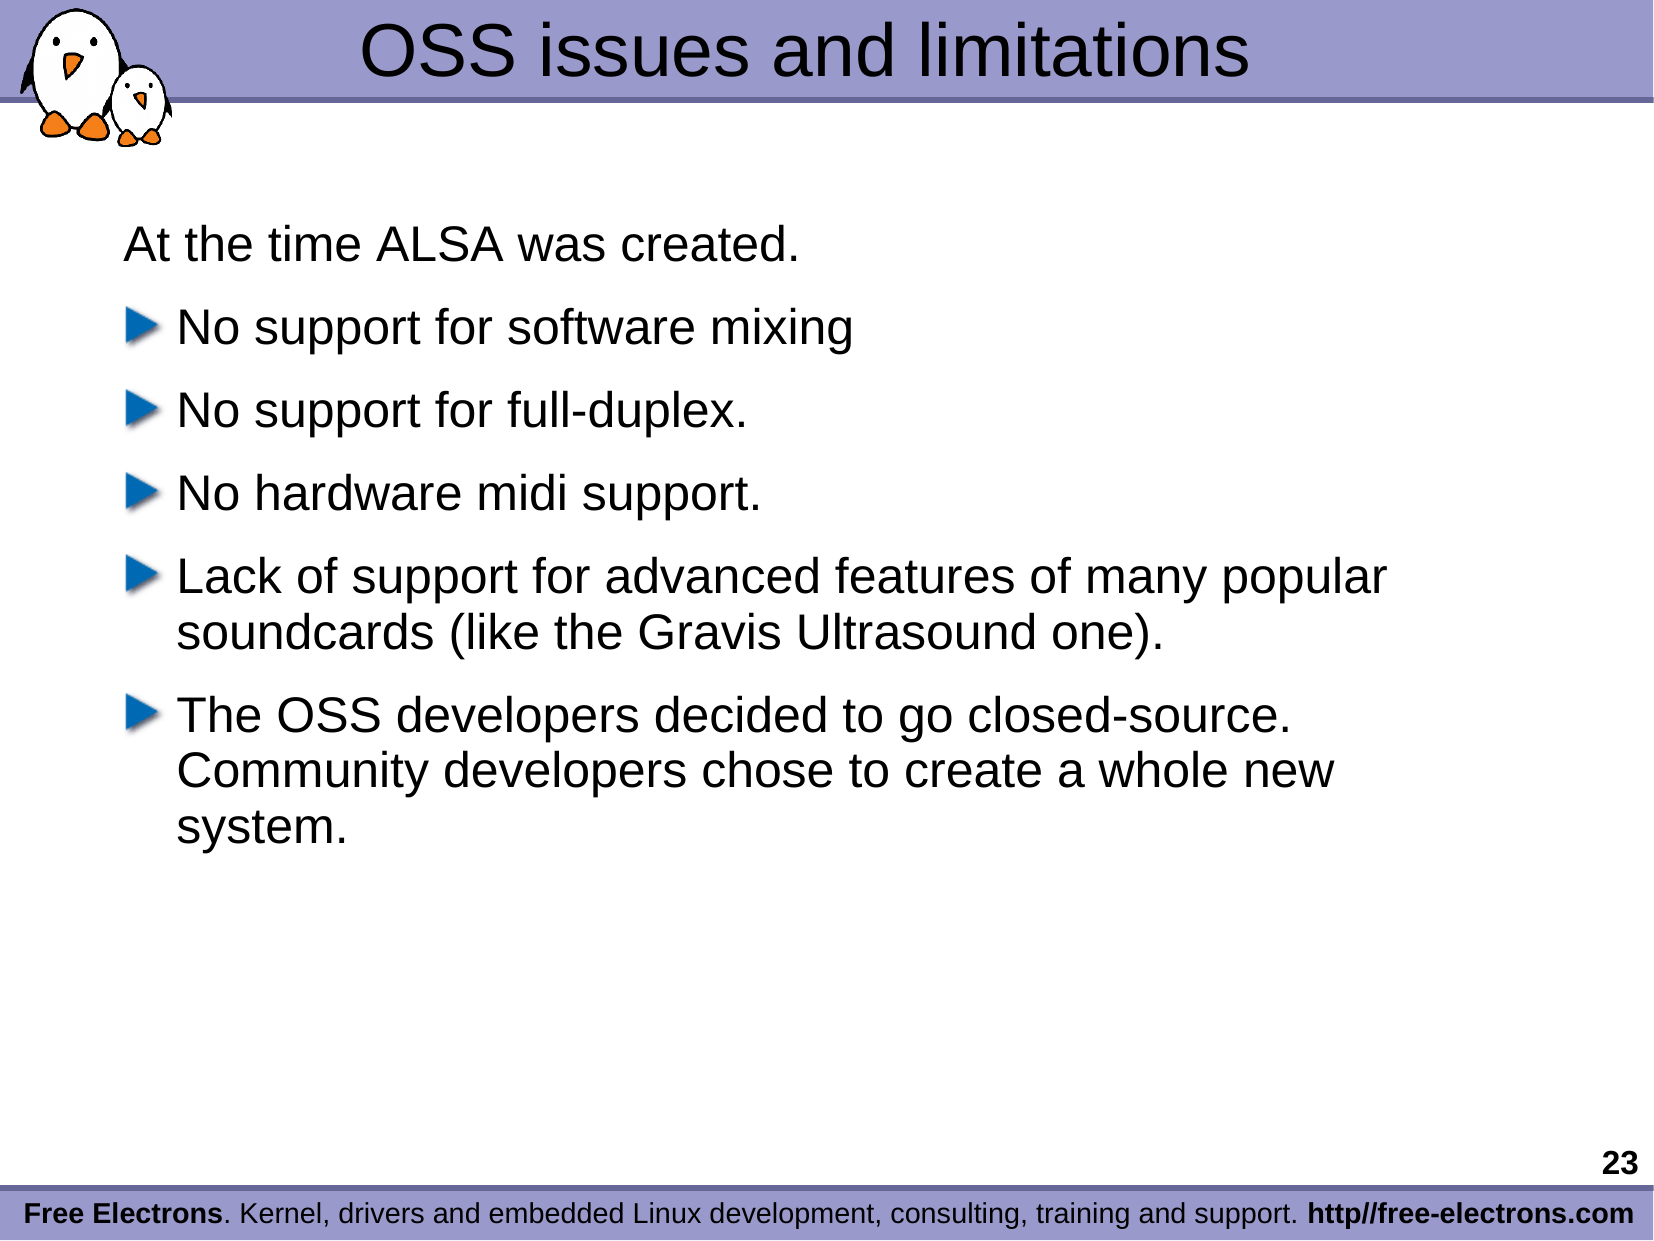

# OSS issues and limitations
At the time ALSA was created.
No support for software mixing
No support for full-duplex.
No hardware midi support.
Lack of support for advanced features of many popular soundcards (like the Gravis Ultrasound one).
The OSS developers decided to go closed-source.
Community developers chose to create a whole new system.